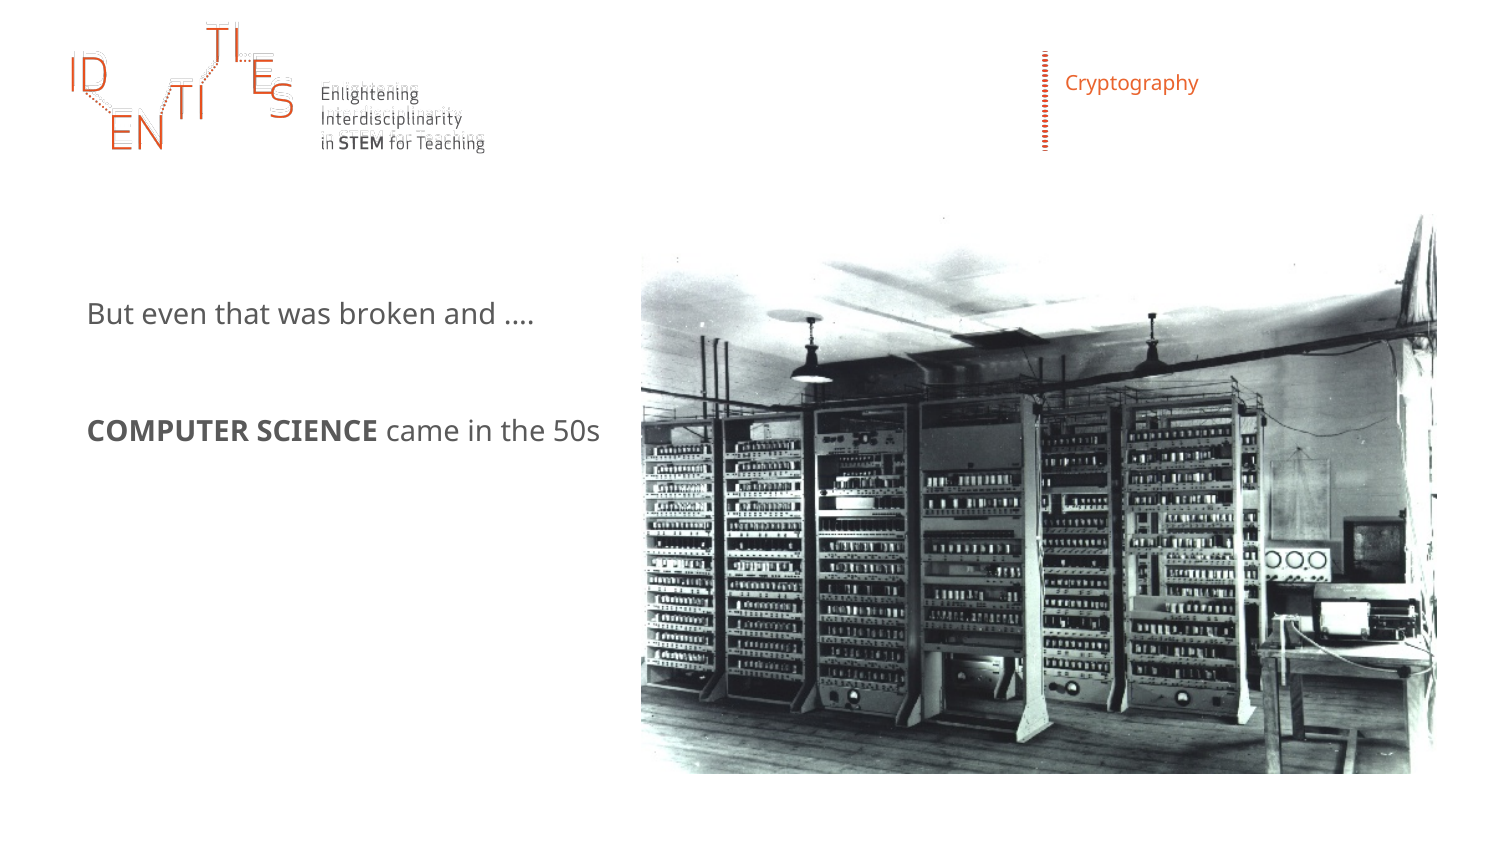

Cryptography
But even that was broken and ....
COMPUTER SCIENCE came in the 50s